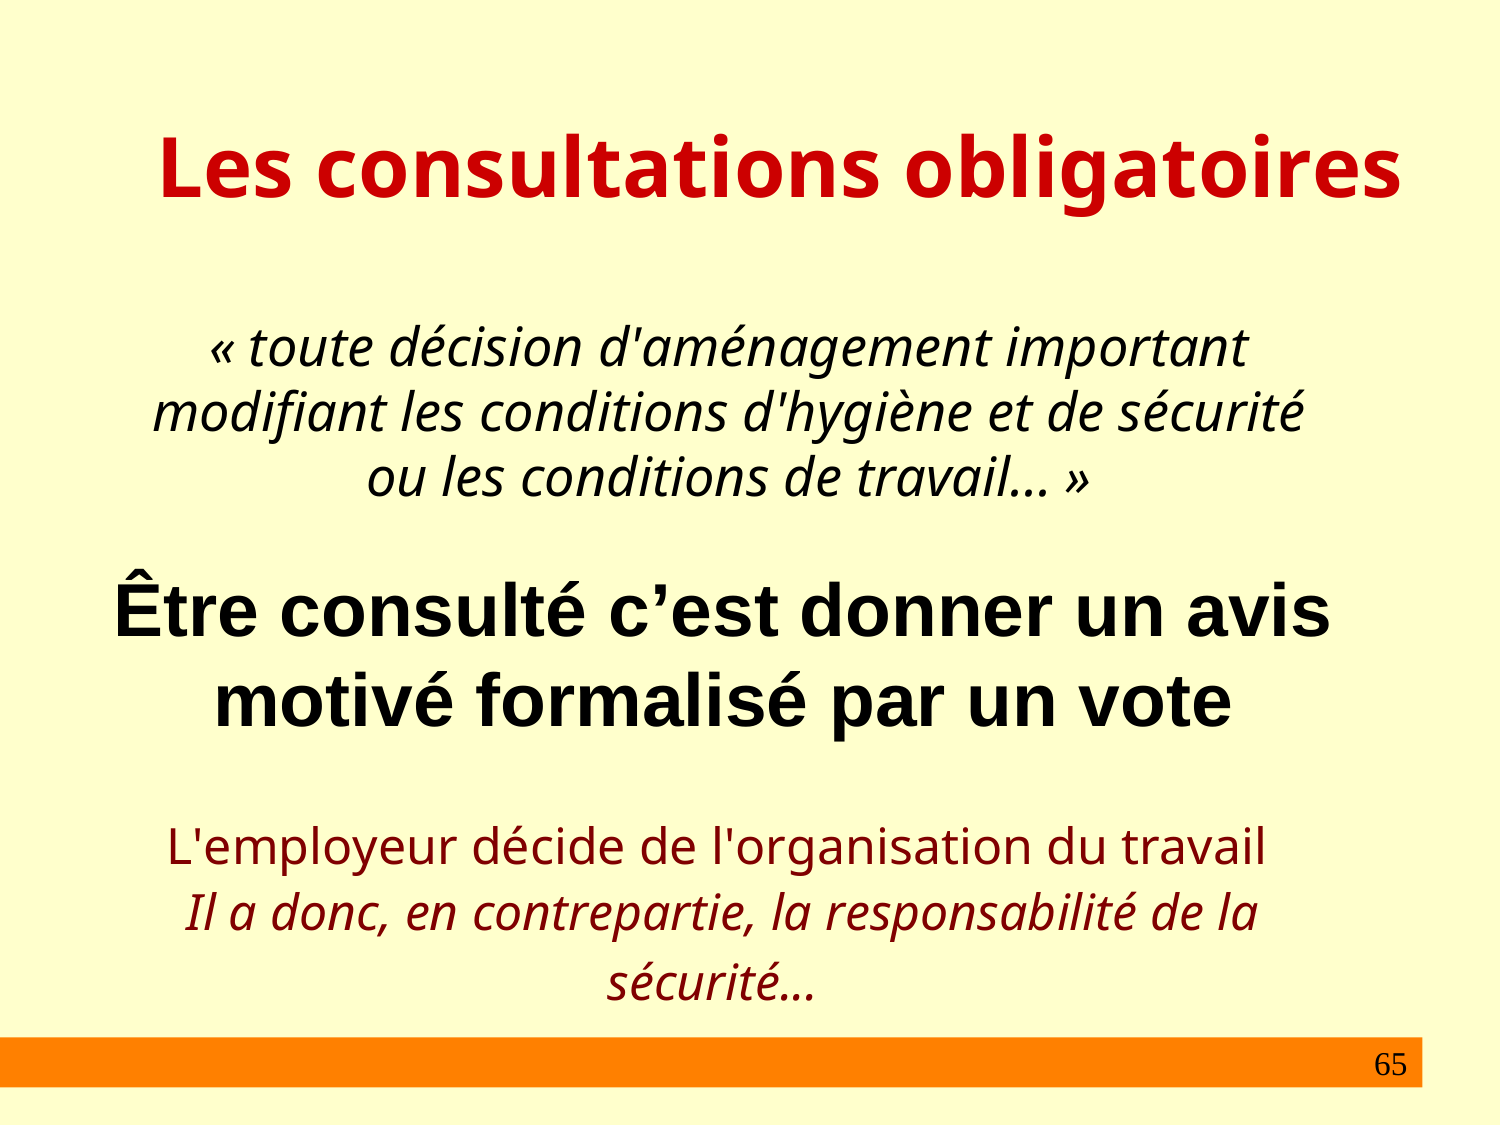

# Les consultations obligatoires
« toute décision d'aménagement important modifiant les conditions d'hygiène et de sécurité ou les conditions de travail... »
Être consulté c’est donner un avis motivé formalisé par un vote
L'employeur décide de l'organisation du travail
Il a donc, en contrepartie, la responsabilité de la sécurité...